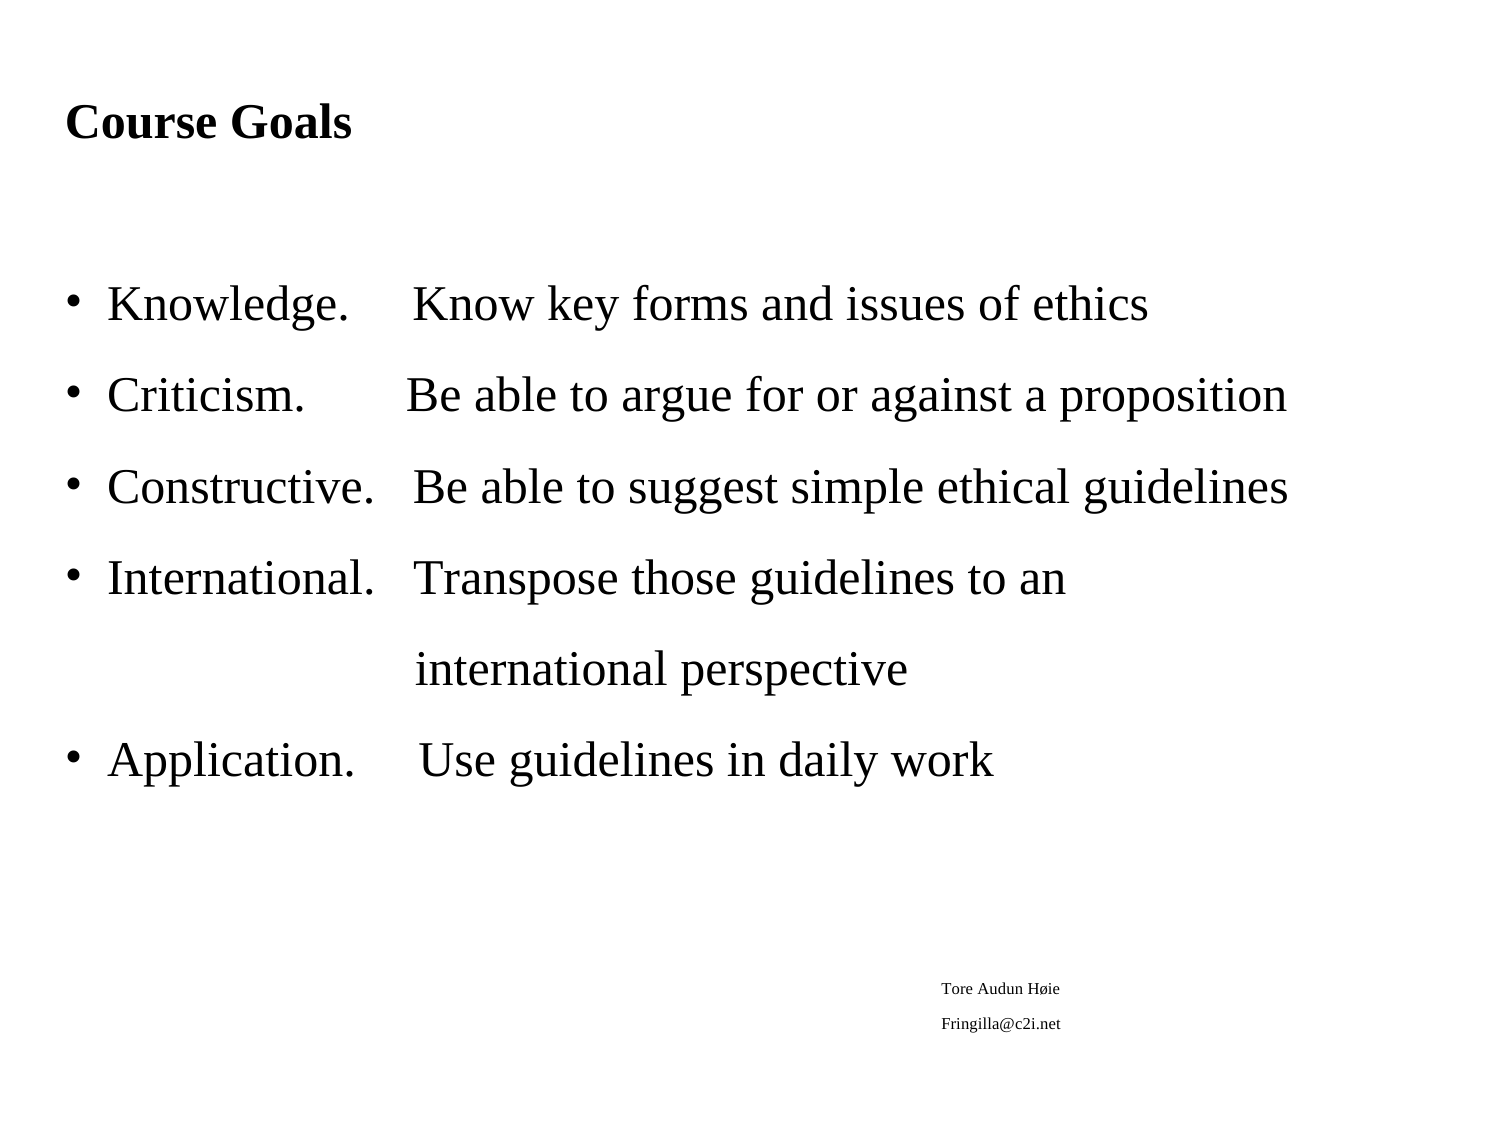

Course Goals
 Knowledge. Know key forms and issues of ethics
 Criticism. Be able to argue for or against a proposition
 Constructive. Be able to suggest simple ethical guidelines
 International. Transpose those guidelines to an
 international perspective
 Application. Use guidelines in daily work
Tore Audun Høie
Fringilla@c2i.net